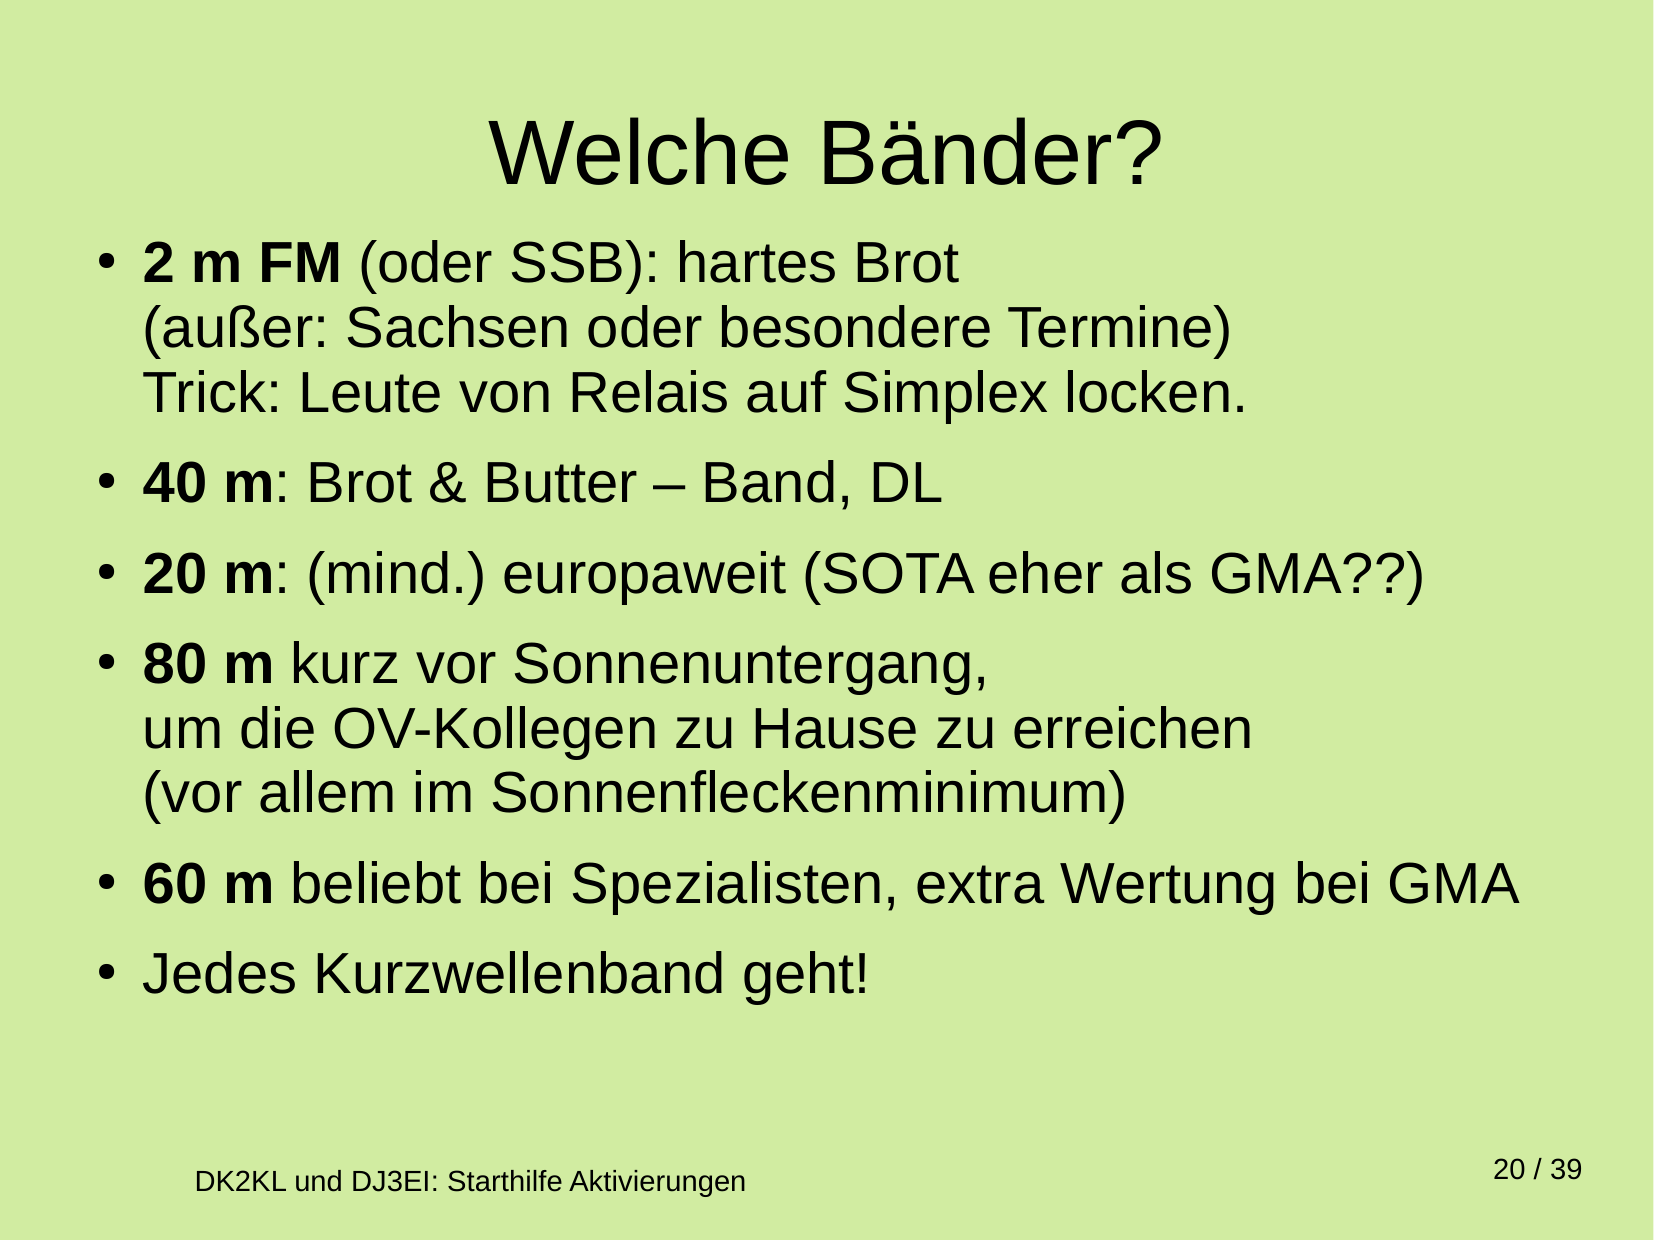

# Welche Bänder?
2 m FM (oder SSB): hartes Brot
(außer: Sachsen oder besondere Termine)
Trick: Leute von Relais auf Simplex locken.
40 m: Brot & Butter – Band, DL
20 m: (mind.) europaweit (SOTA eher als GMA??)
80 m kurz vor Sonnenuntergang,
um die OV-Kollegen zu Hause zu erreichen
(vor allem im Sonnenfleckenminimum)
60 m beliebt bei Spezialisten, extra Wertung bei GMA
Jedes Kurzwellenband geht!